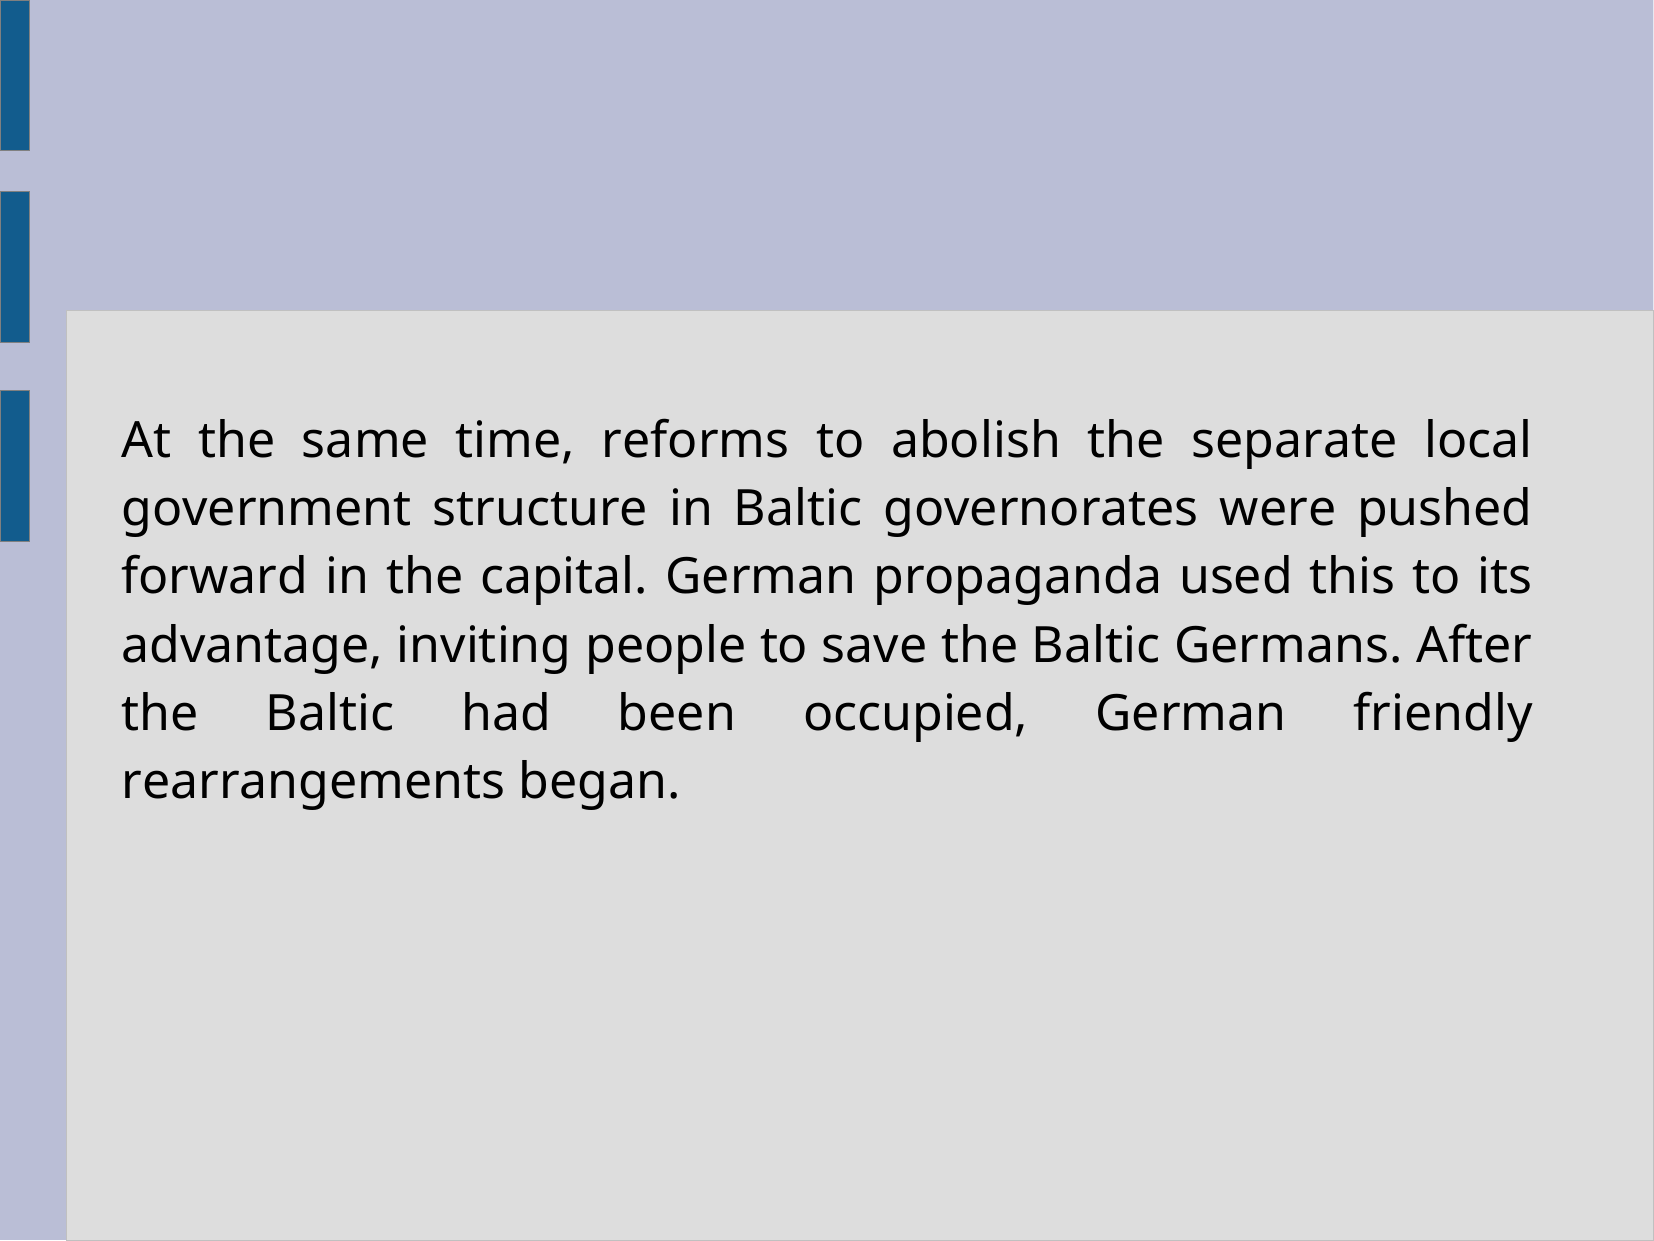

# At the same time, reforms to abolish the separate local government structure in Baltic governorates were pushed forward in the capital. German propaganda used this to its advantage, inviting people to save the Baltic Germans. After the Baltic had been occupied, German friendly rearrangements began.